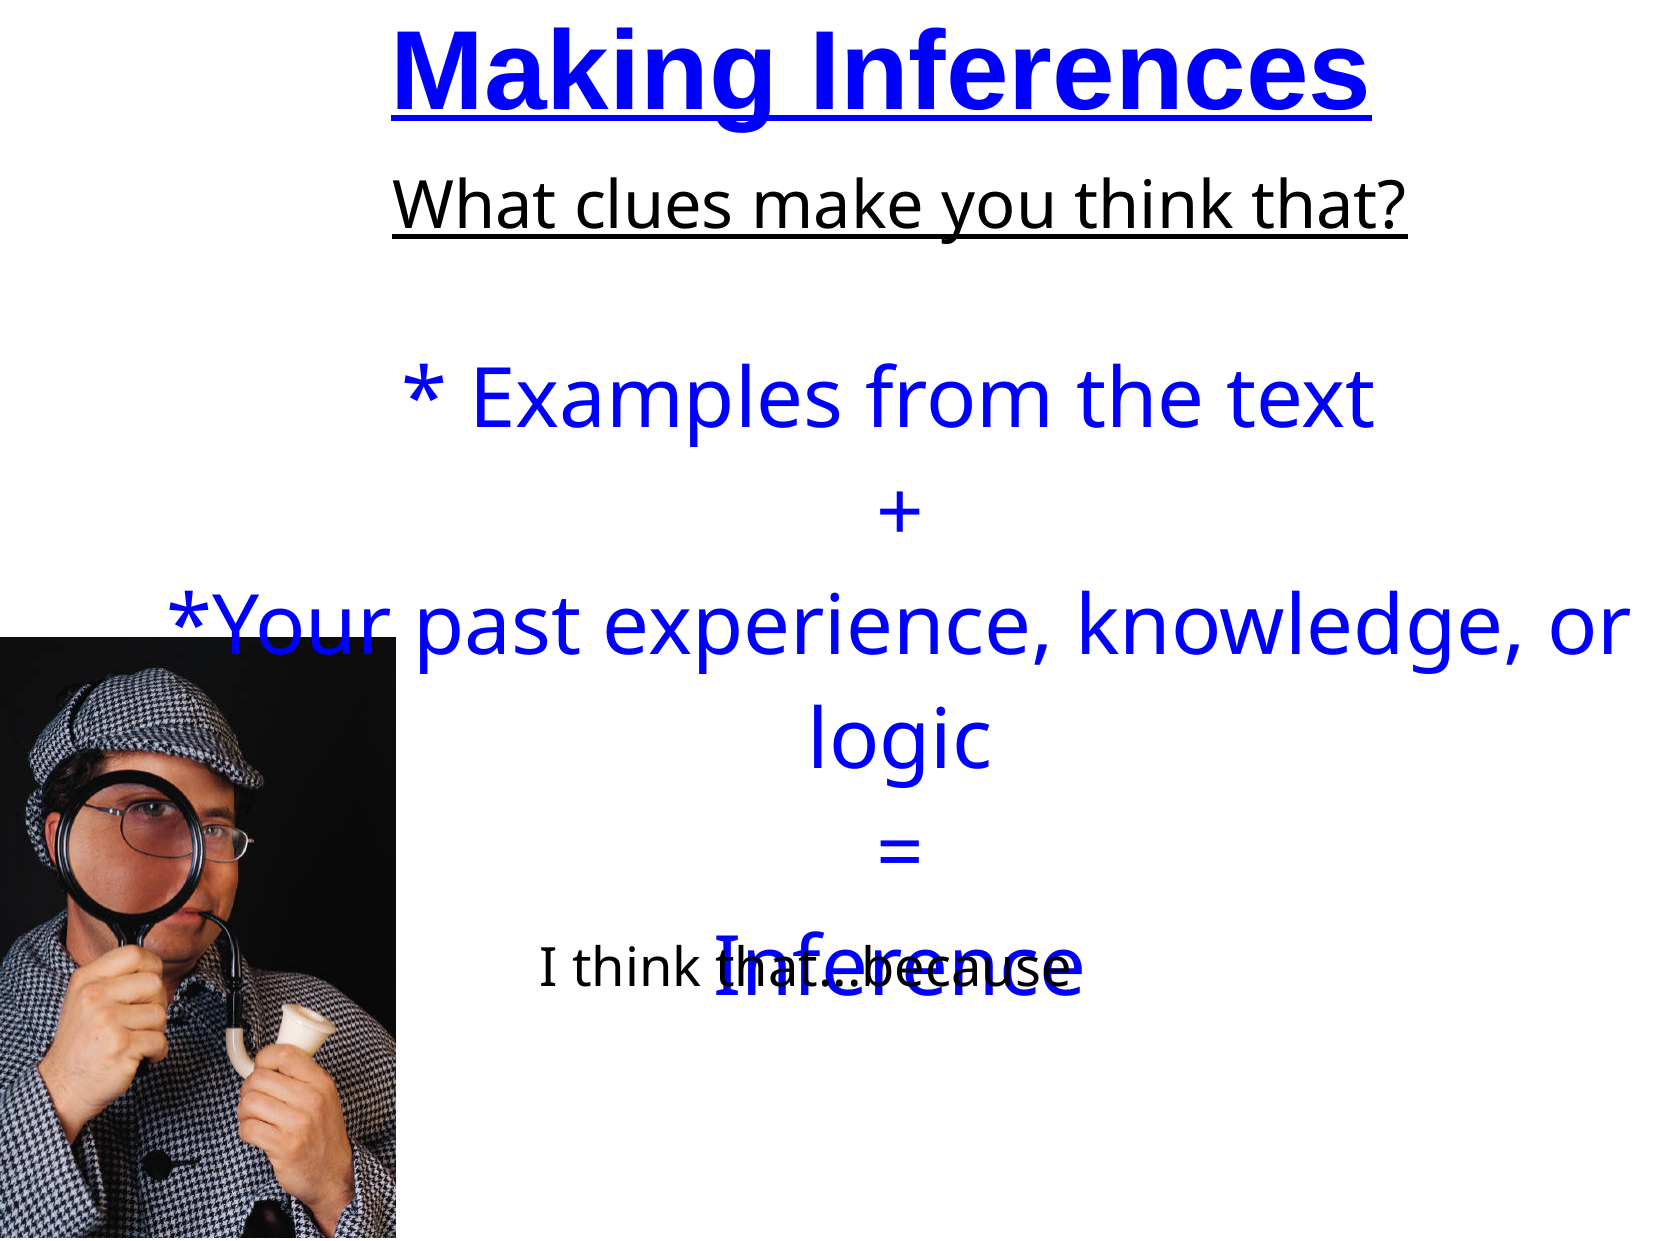

Making Inferences
What clues make you think that?
* Examples from the text
+
*Your past experience, knowledge, or logic
=
Inference
I think that...because